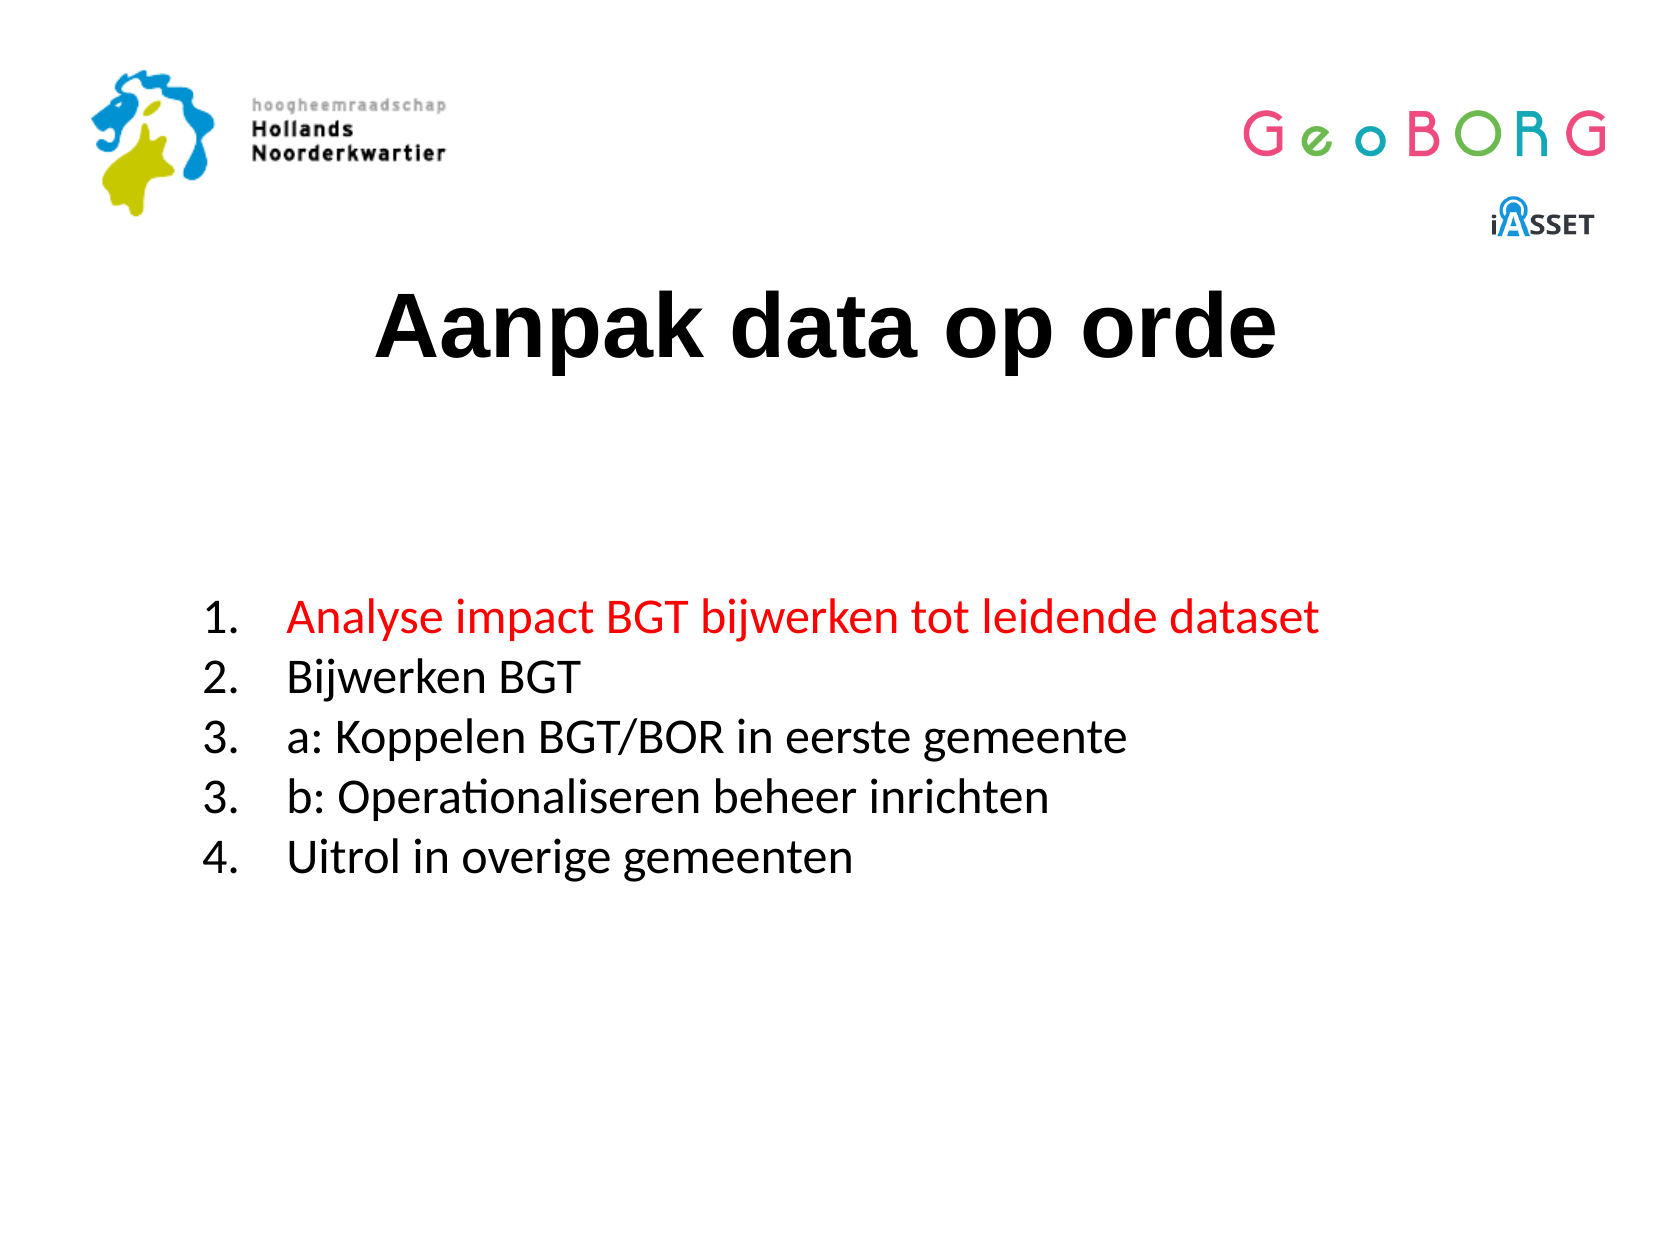

# Aanpak data op orde
Analyse impact BGT bijwerken tot leidende dataset
Bijwerken BGT
a: Koppelen BGT/BOR in eerste gemeente
b: Operationaliseren beheer inrichten
Uitrol in overige gemeenten